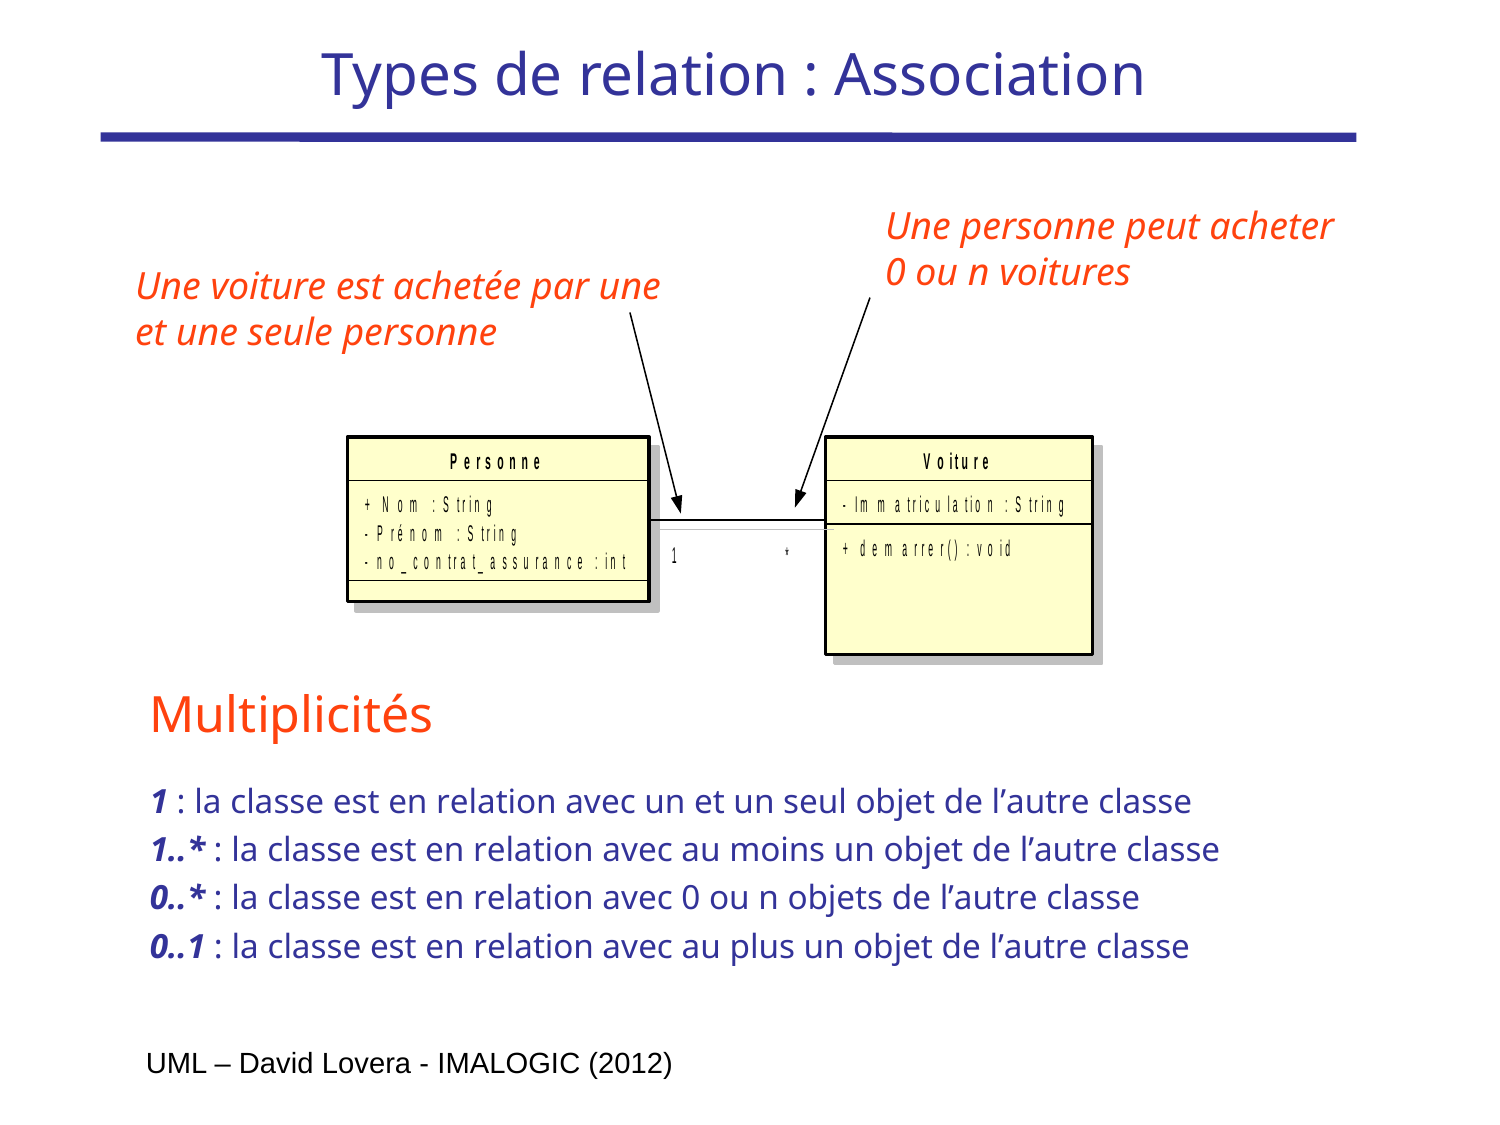

Types de relation : Association
Une personne peut acheter
0 ou n voitures
Une voiture est achetée par une
et une seule personne
# Multiplicités
1 : la classe est en relation avec un et un seul objet de l’autre classe
1..* : la classe est en relation avec au moins un objet de l’autre classe
0..* : la classe est en relation avec 0 ou n objets de l’autre classe
0..1 : la classe est en relation avec au plus un objet de l’autre classe
UML – David Lovera - IMALOGIC (2012)